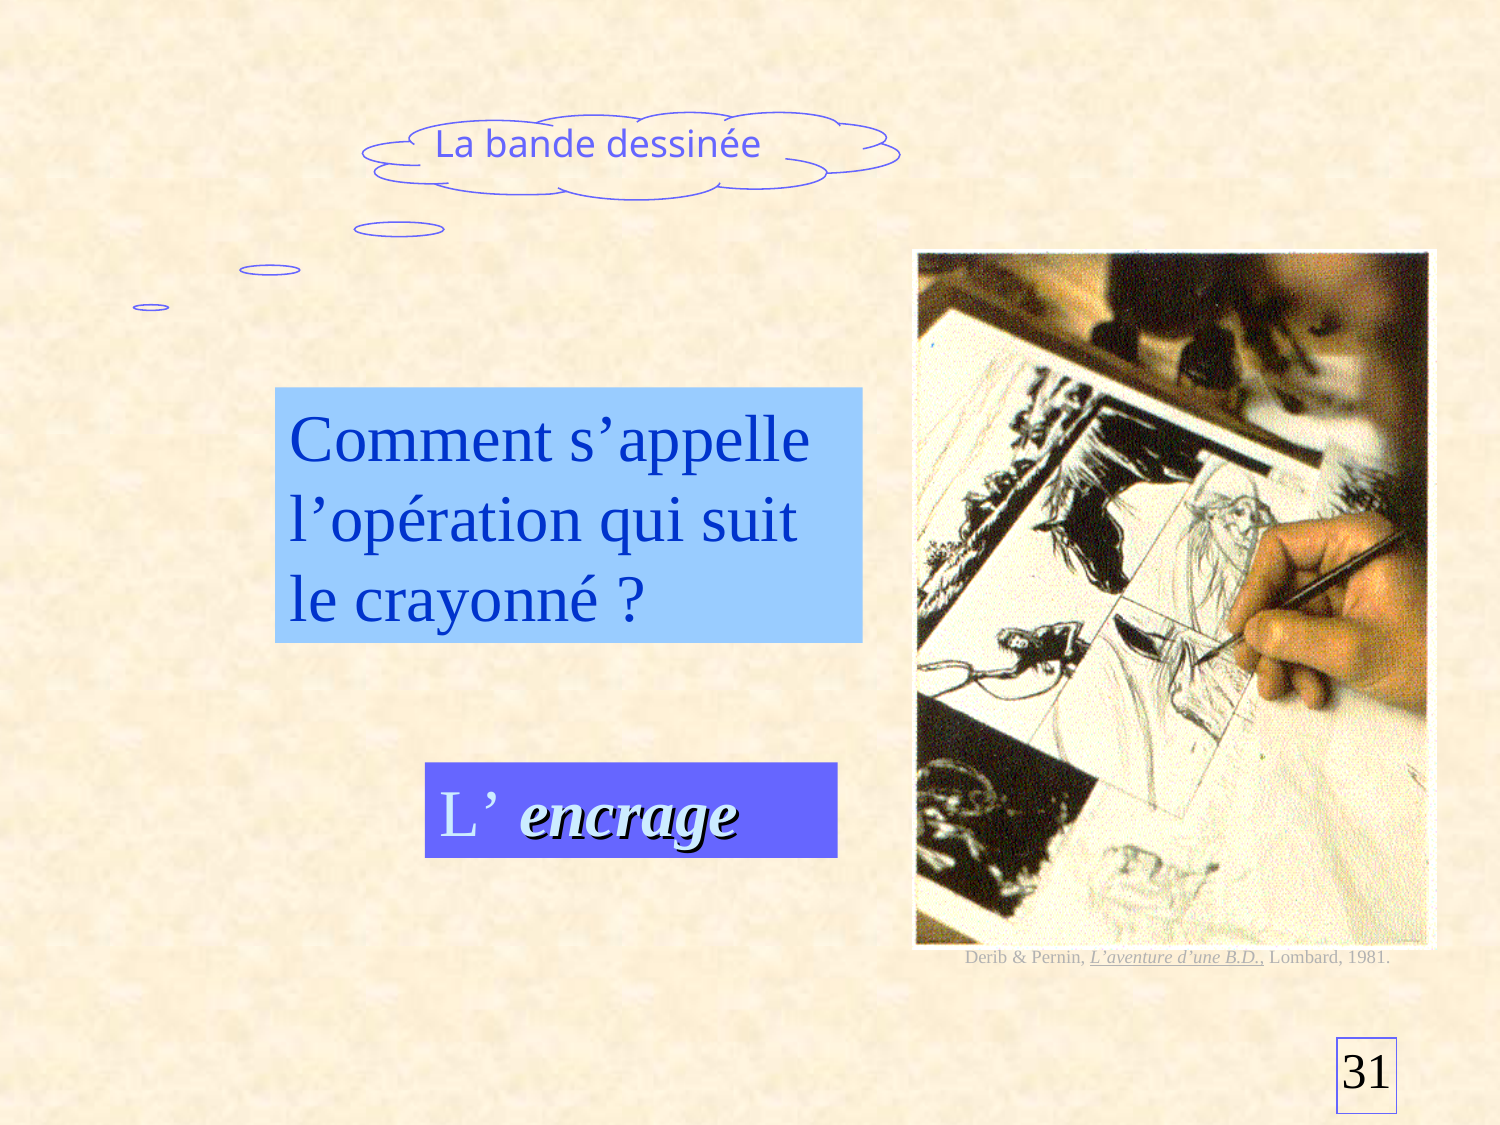

Derib & Pernin, L’aventure d’une B.D., Lombard, 1981.
Comment s’appelle l’opération qui suit le crayonné ?
L’ encrage
31